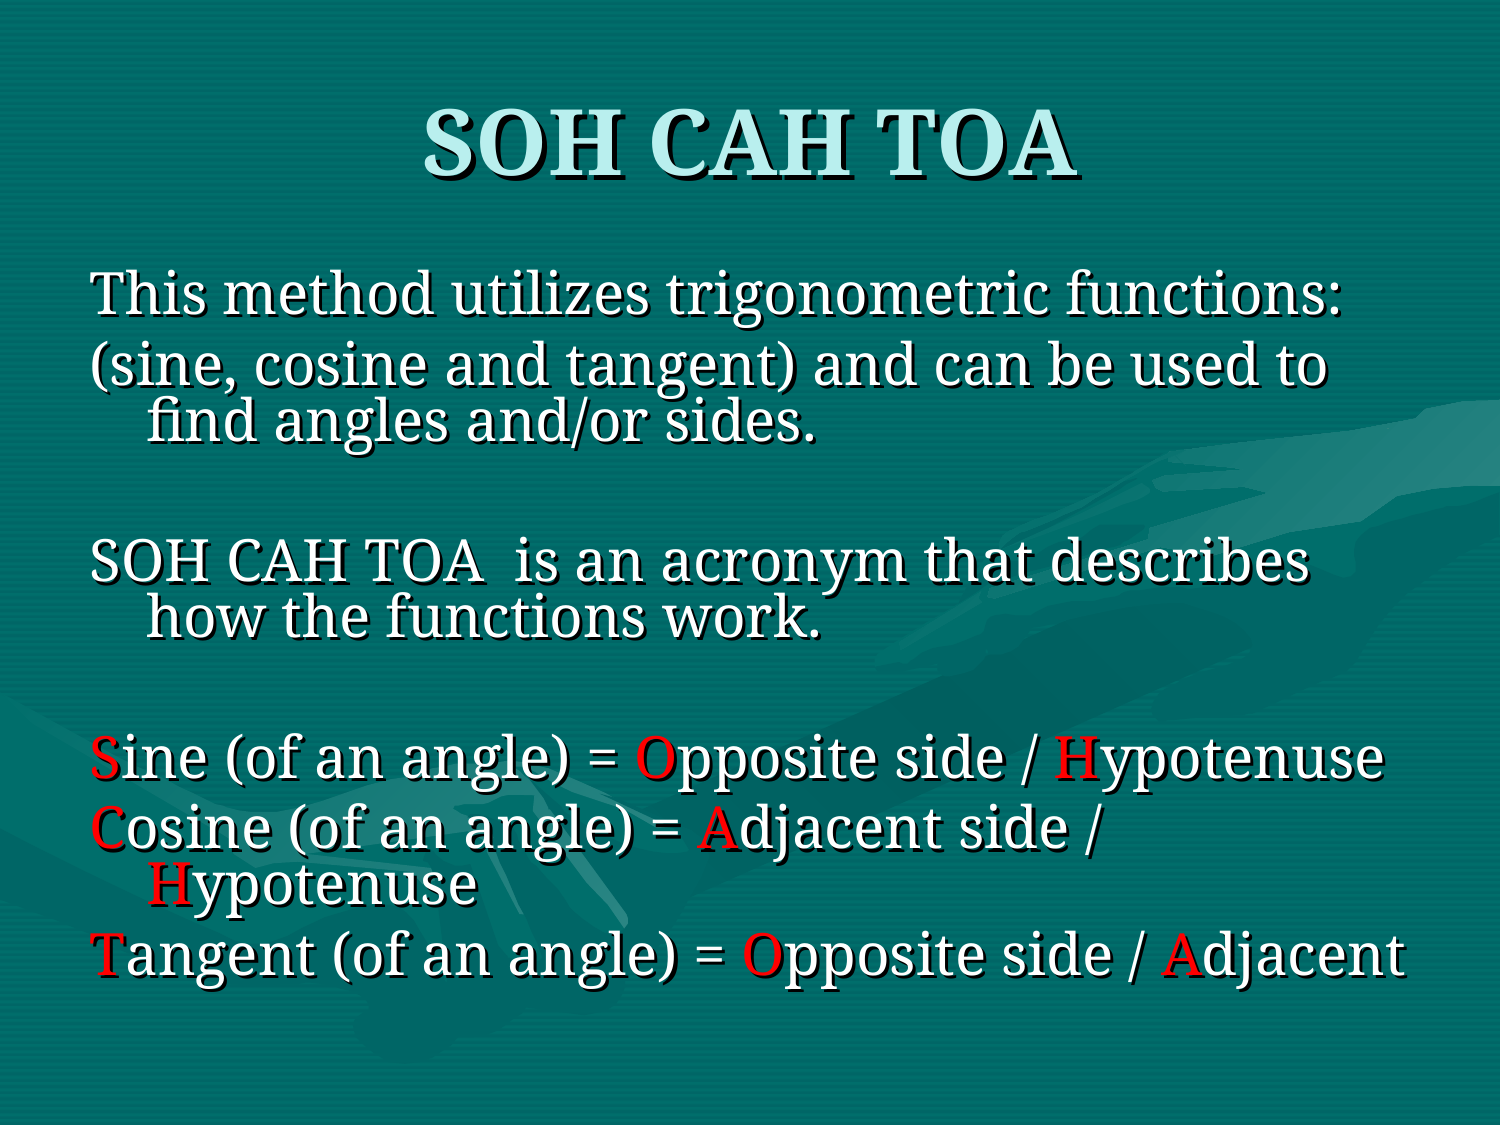

# SOH CAH TOA
This method utilizes trigonometric functions:
(sine, cosine and tangent) and can be used to find angles and/or sides.
SOH CAH TOA is an acronym that describes how the functions work.
Sine (of an angle) = Opposite side / Hypotenuse
Cosine (of an angle) = Adjacent side / Hypotenuse
Tangent (of an angle) = Opposite side / Adjacent